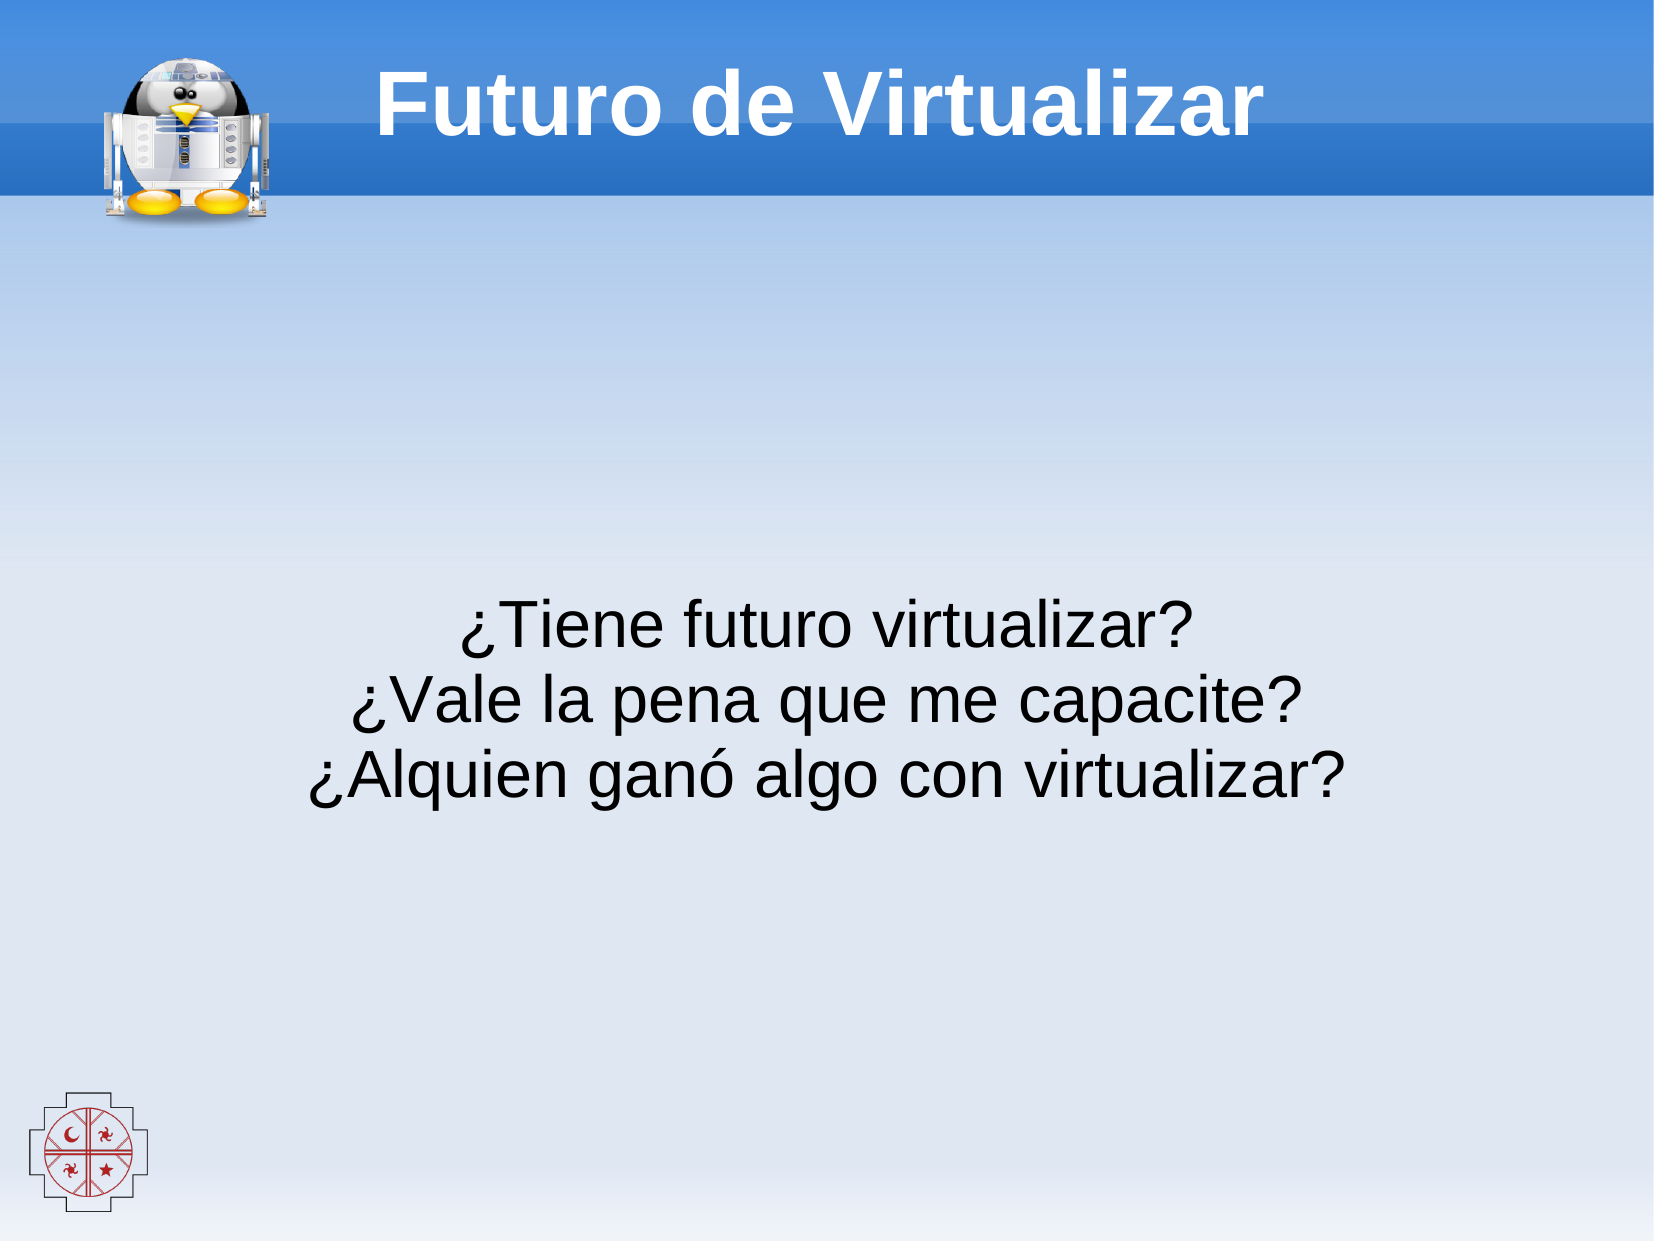

# Futuro de Virtualizar
¿Tiene futuro virtualizar?
¿Vale la pena que me capacite?
¿Alquien ganó algo con virtualizar?